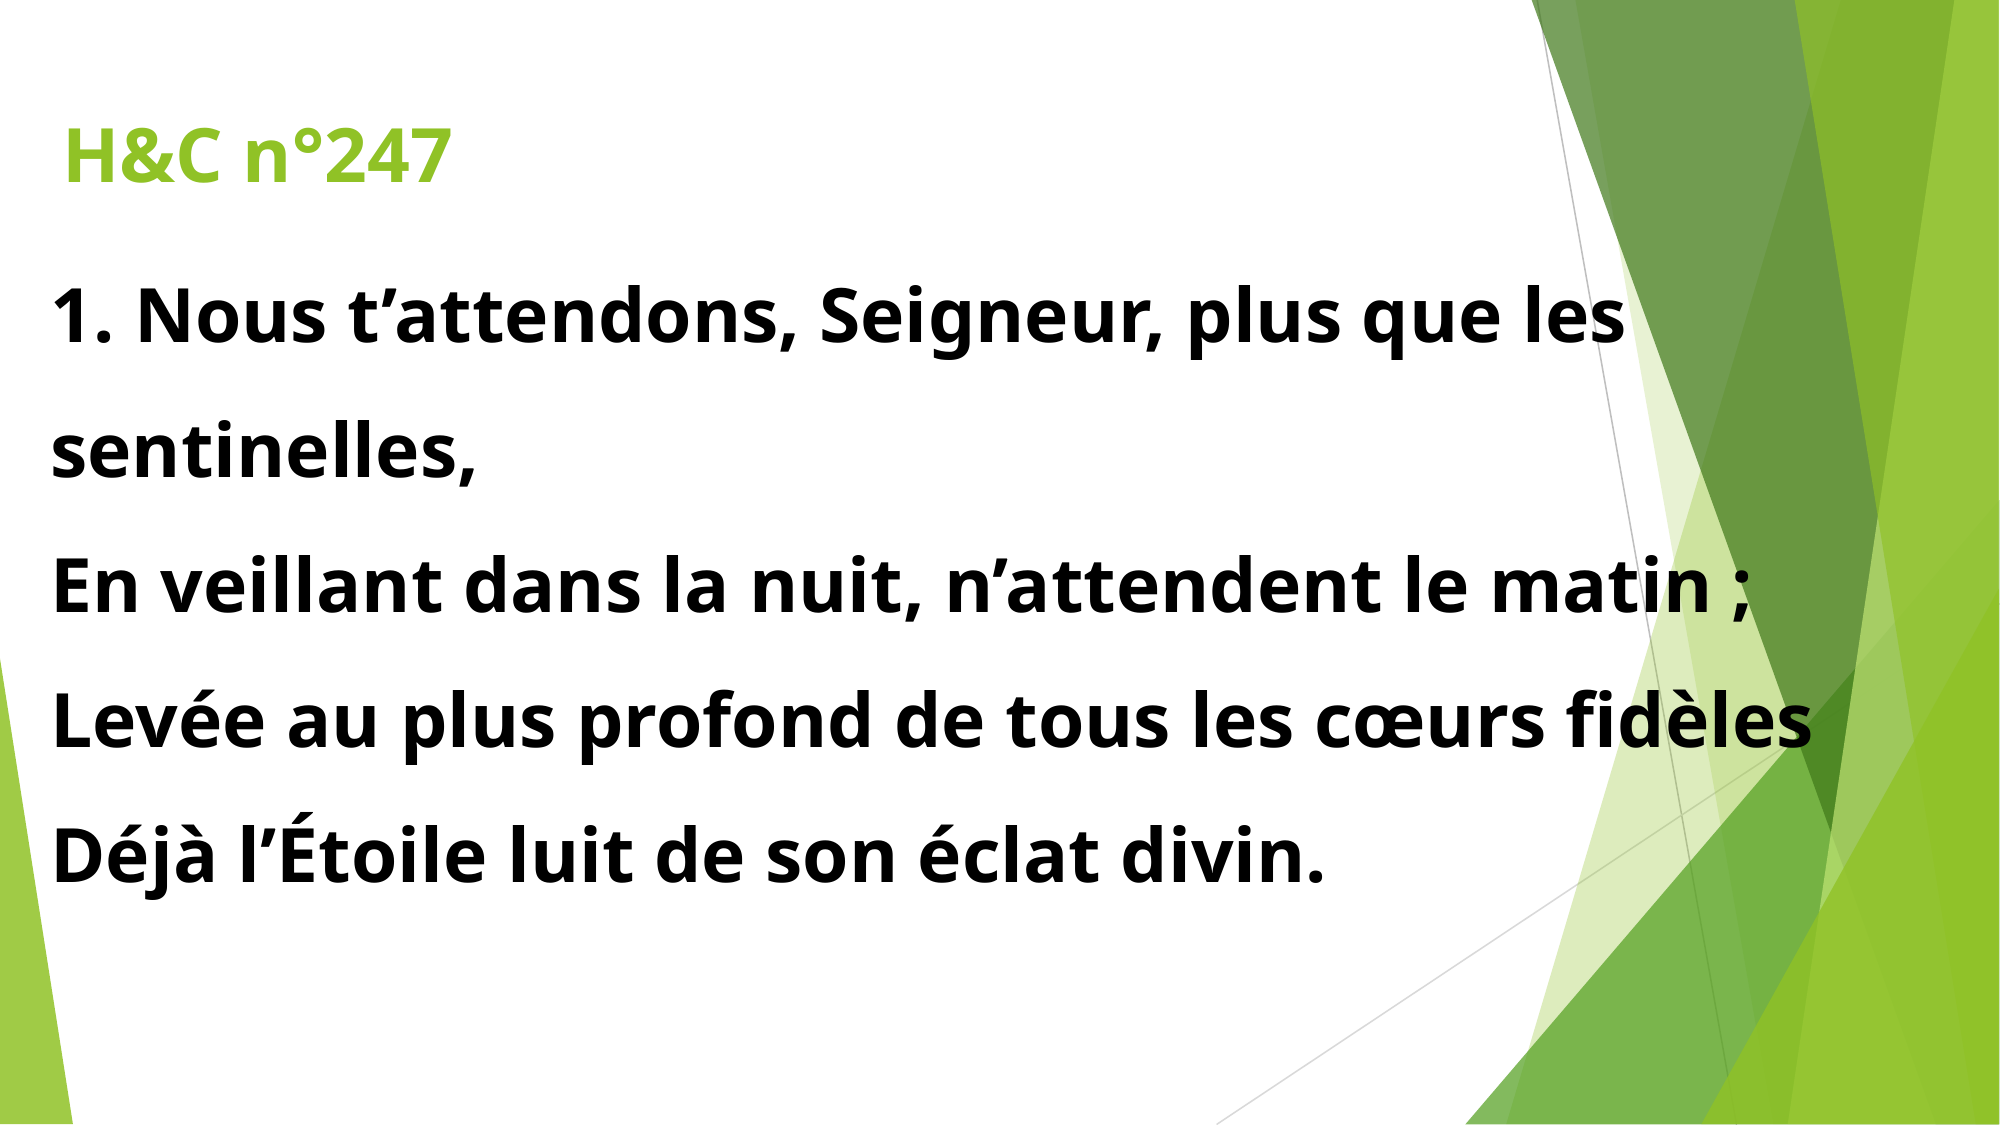

H&C n°247
1. Nous t’attendons, Seigneur, plus que les sentinelles,
En veillant dans la nuit, n’attendent le matin ;
Levée au plus profond de tous les cœurs fidèles
Déjà l’Étoile luit de son éclat divin.